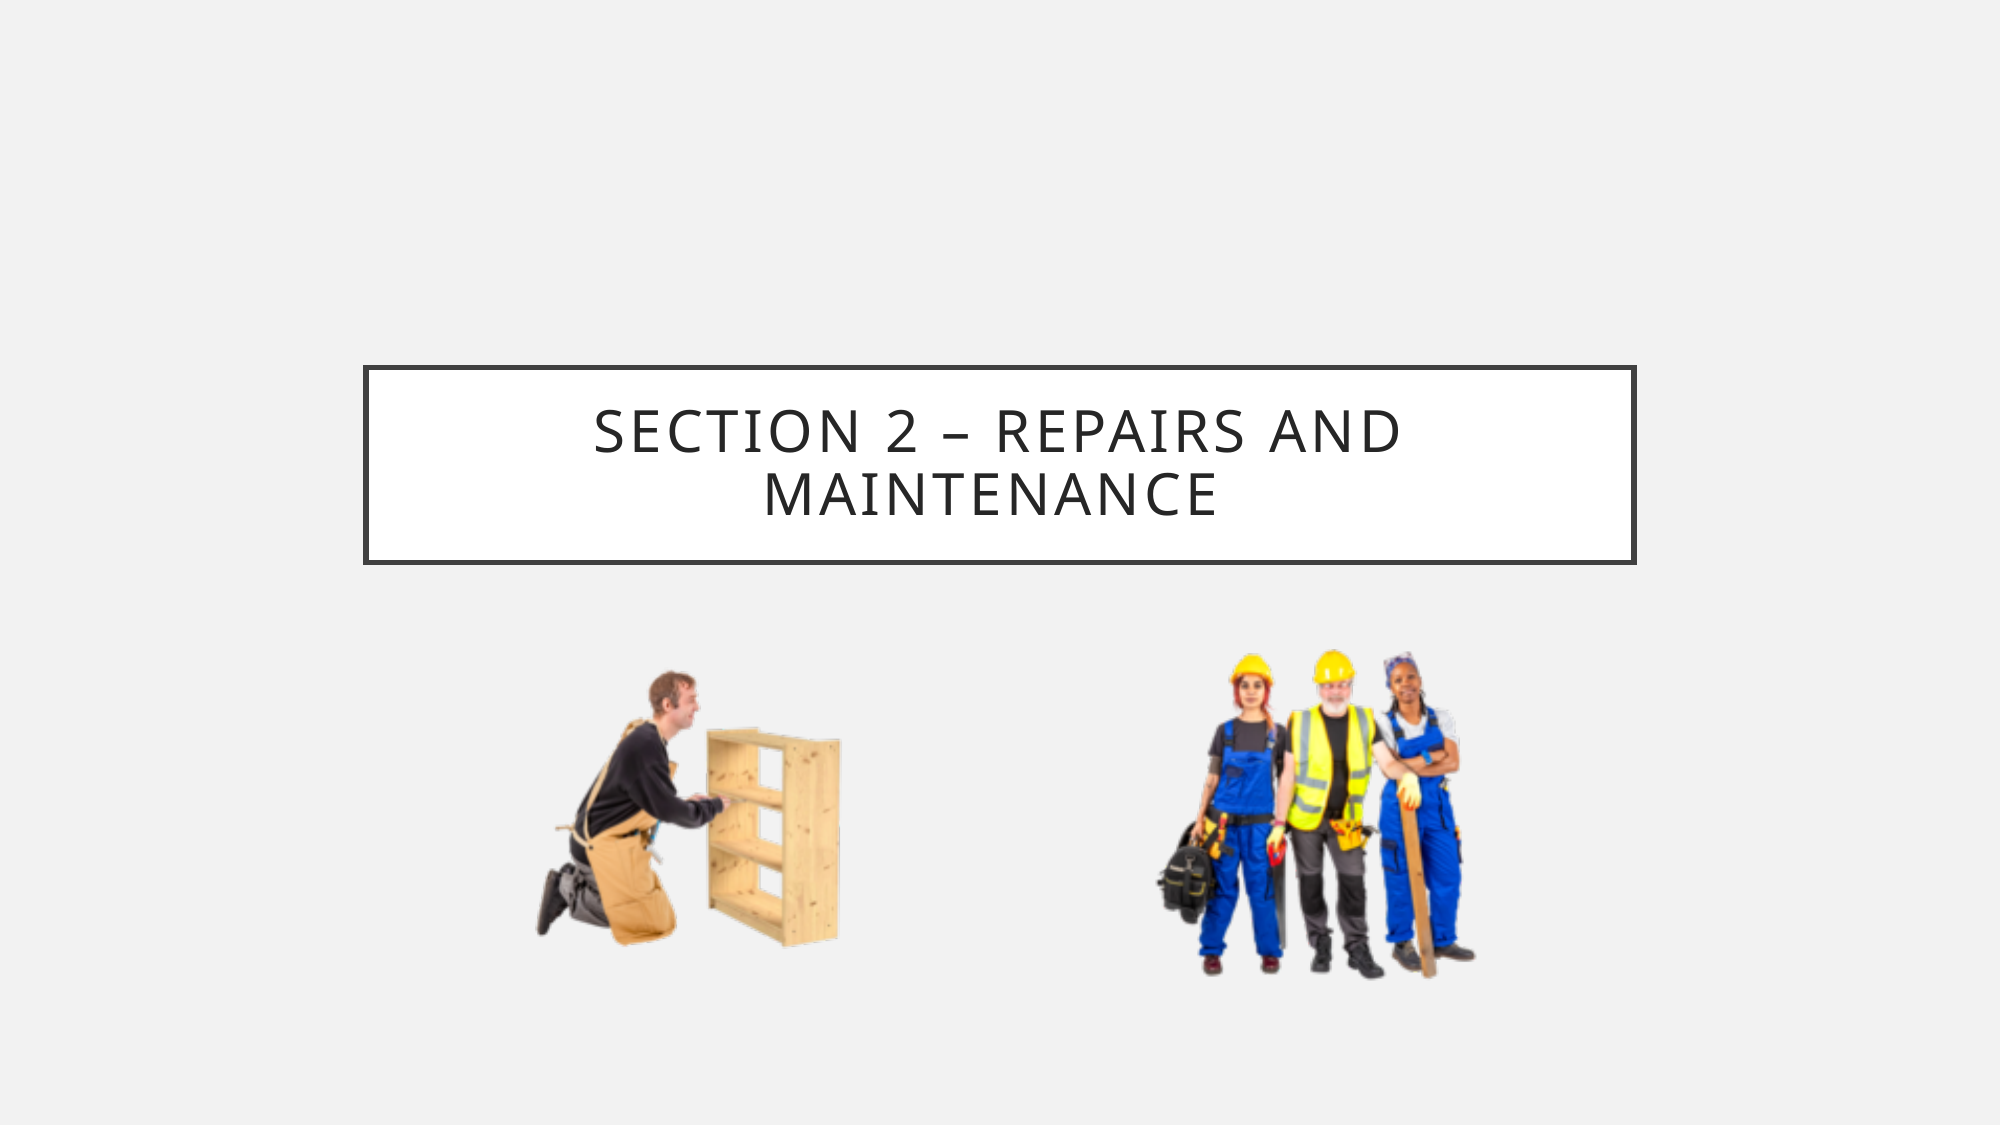

# Section 2 – Repairs and maintenance